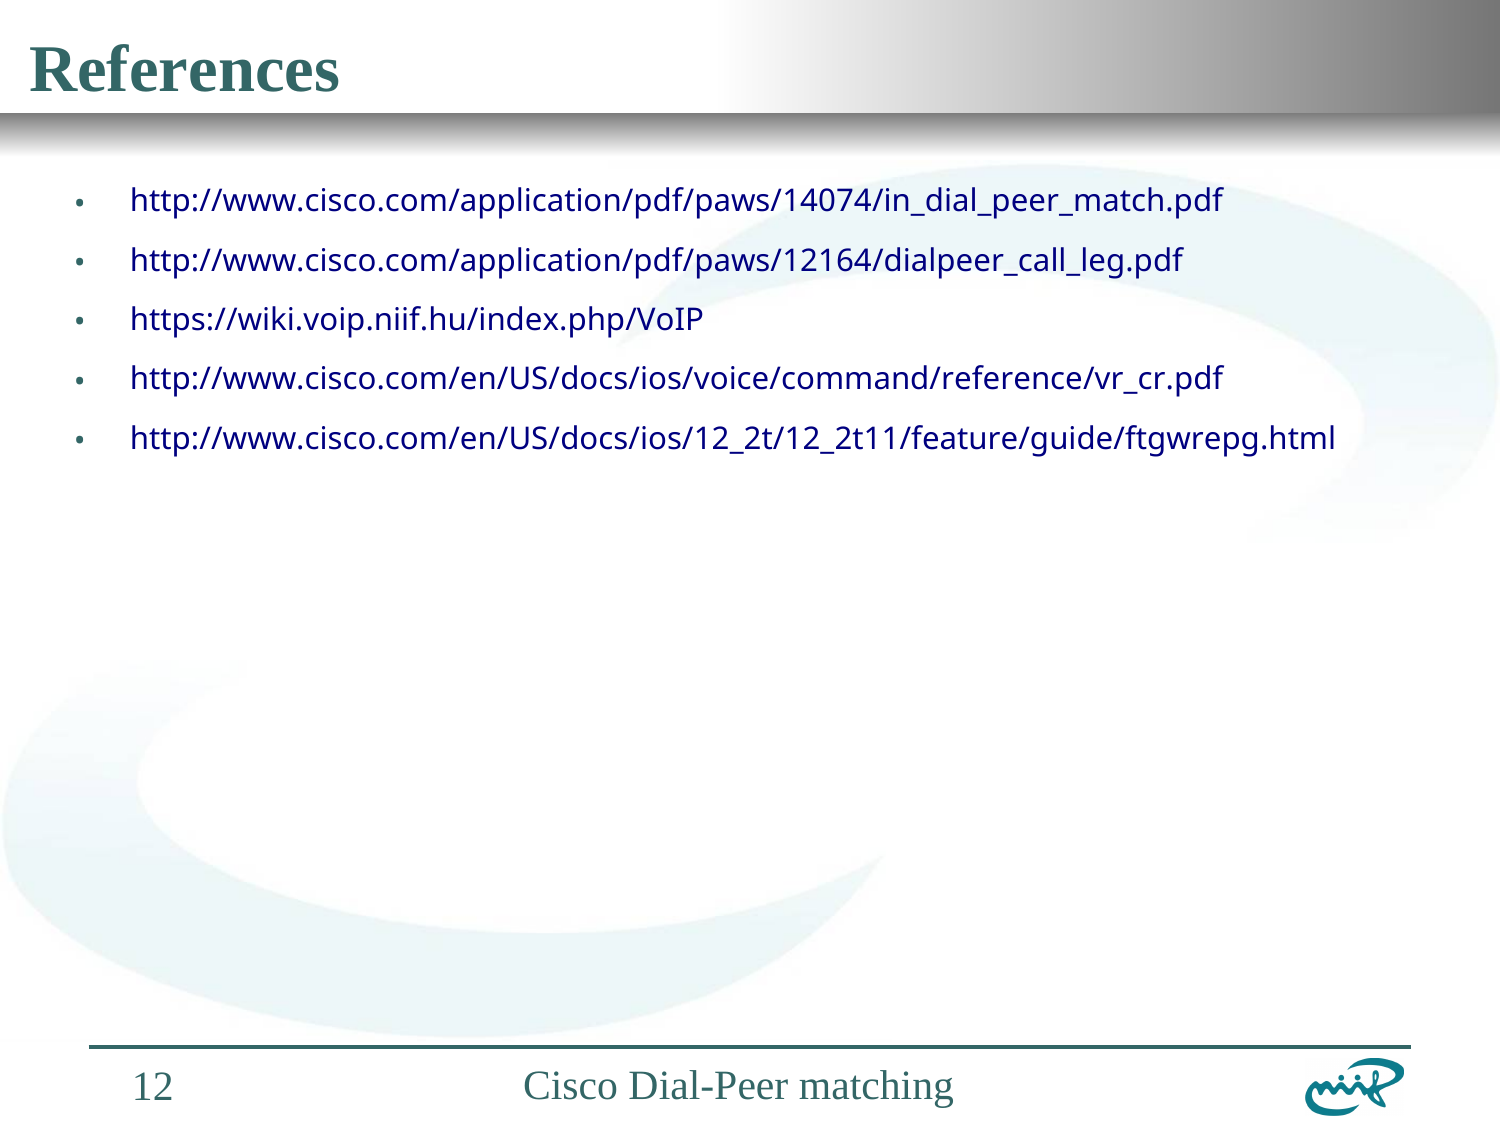

# References
http://www.cisco.com/application/pdf/paws/14074/in_dial_peer_match.pdf
http://www.cisco.com/application/pdf/paws/12164/dialpeer_call_leg.pdf
https://wiki.voip.niif.hu/index.php/VoIP
http://www.cisco.com/en/US/docs/ios/voice/command/reference/vr_cr.pdf
http://www.cisco.com/en/US/docs/ios/12_2t/12_2t11/feature/guide/ftgwrepg.html
12